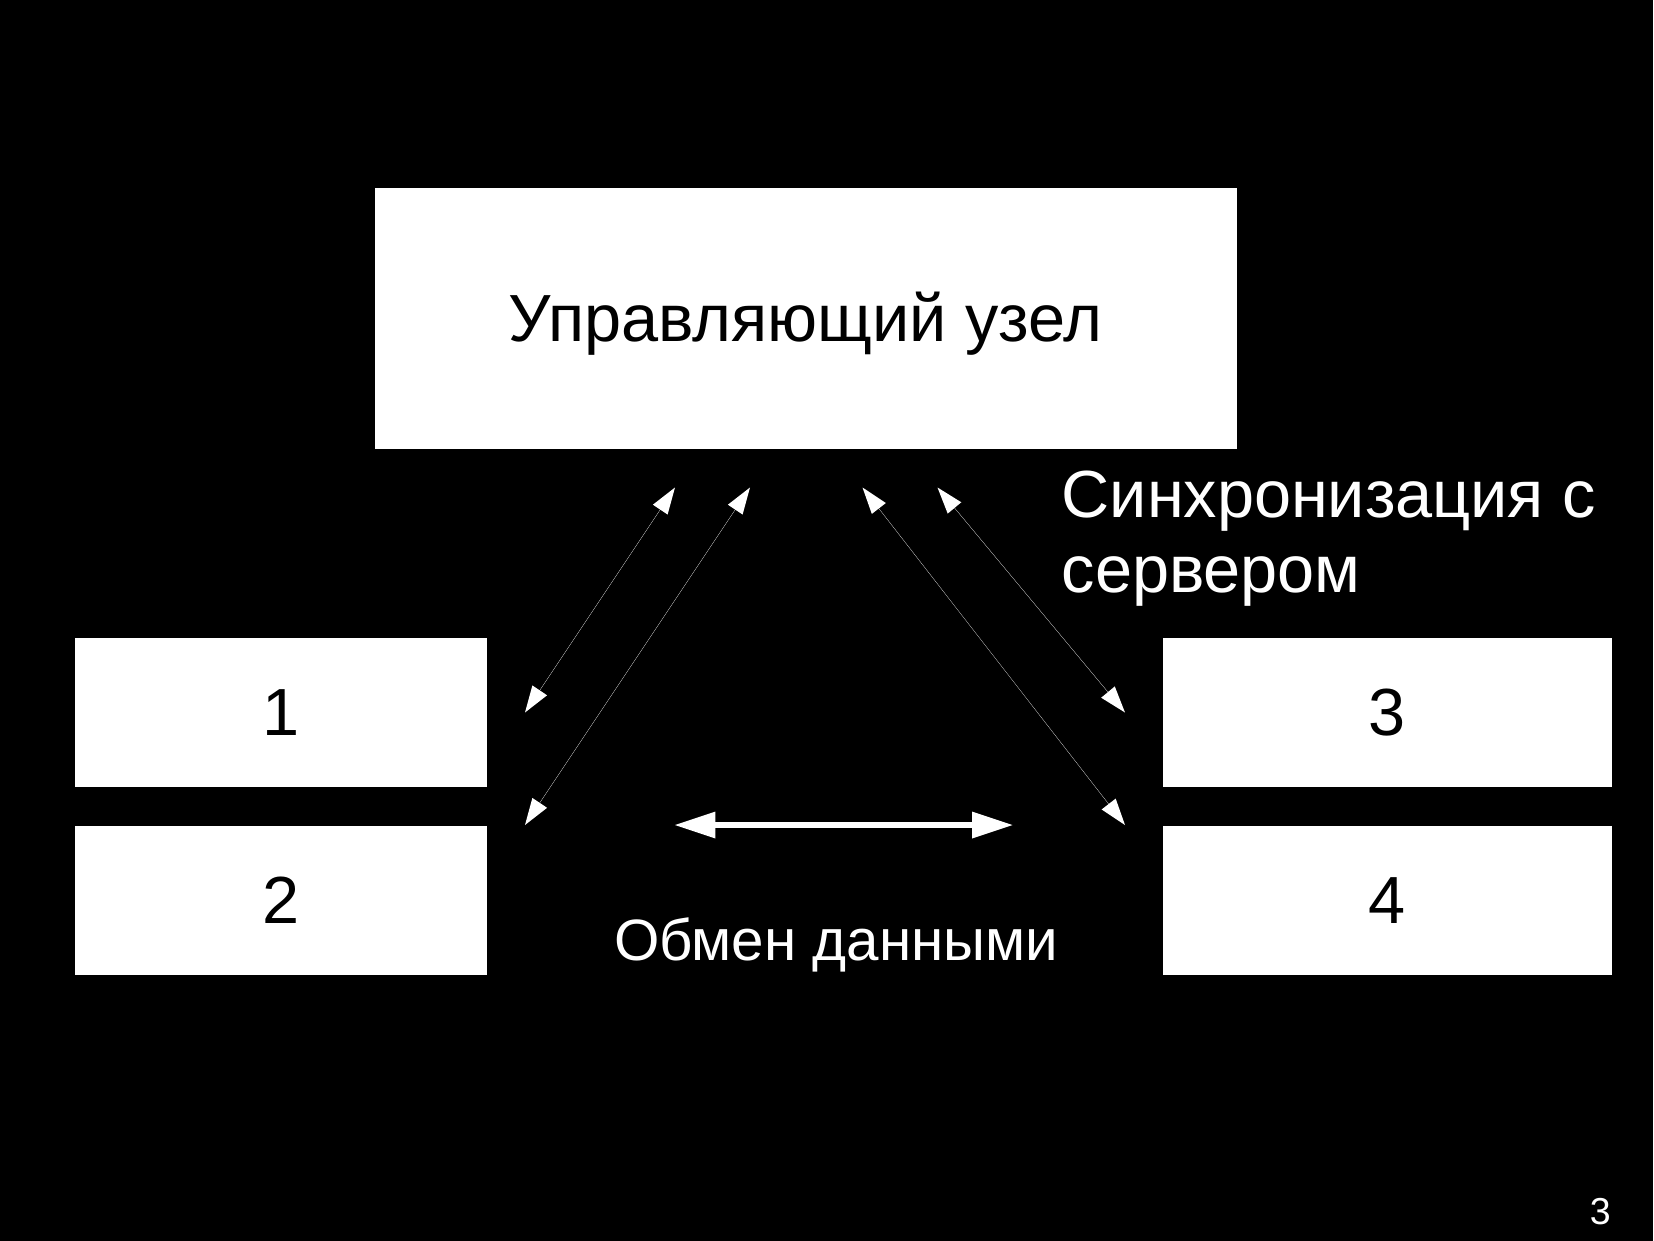

Управляющий узел
Синхронизация с сервером
1
3
2
4
Обмен данными
3